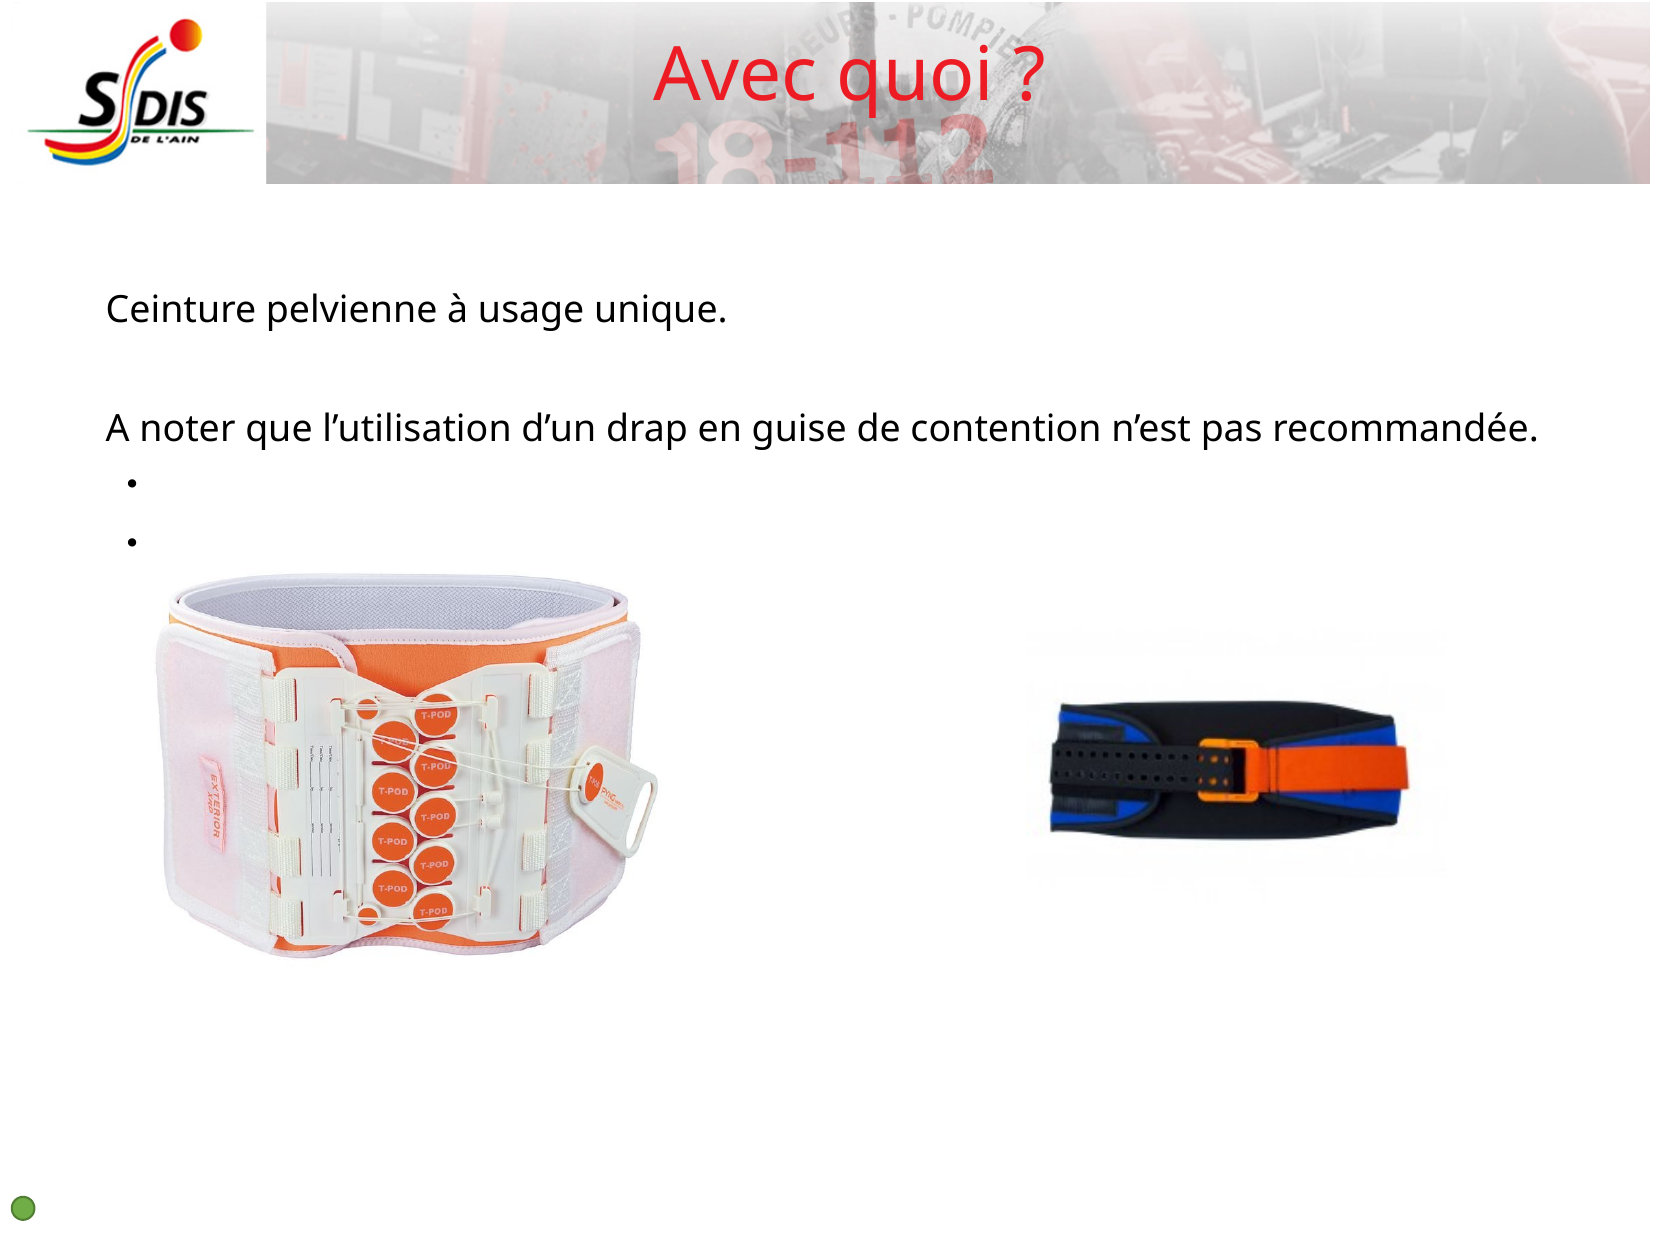

# Avec quoi ?
Ceinture pelvienne à usage unique.
A noter que l’utilisation d’un drap en guise de contention n’est pas recommandée.